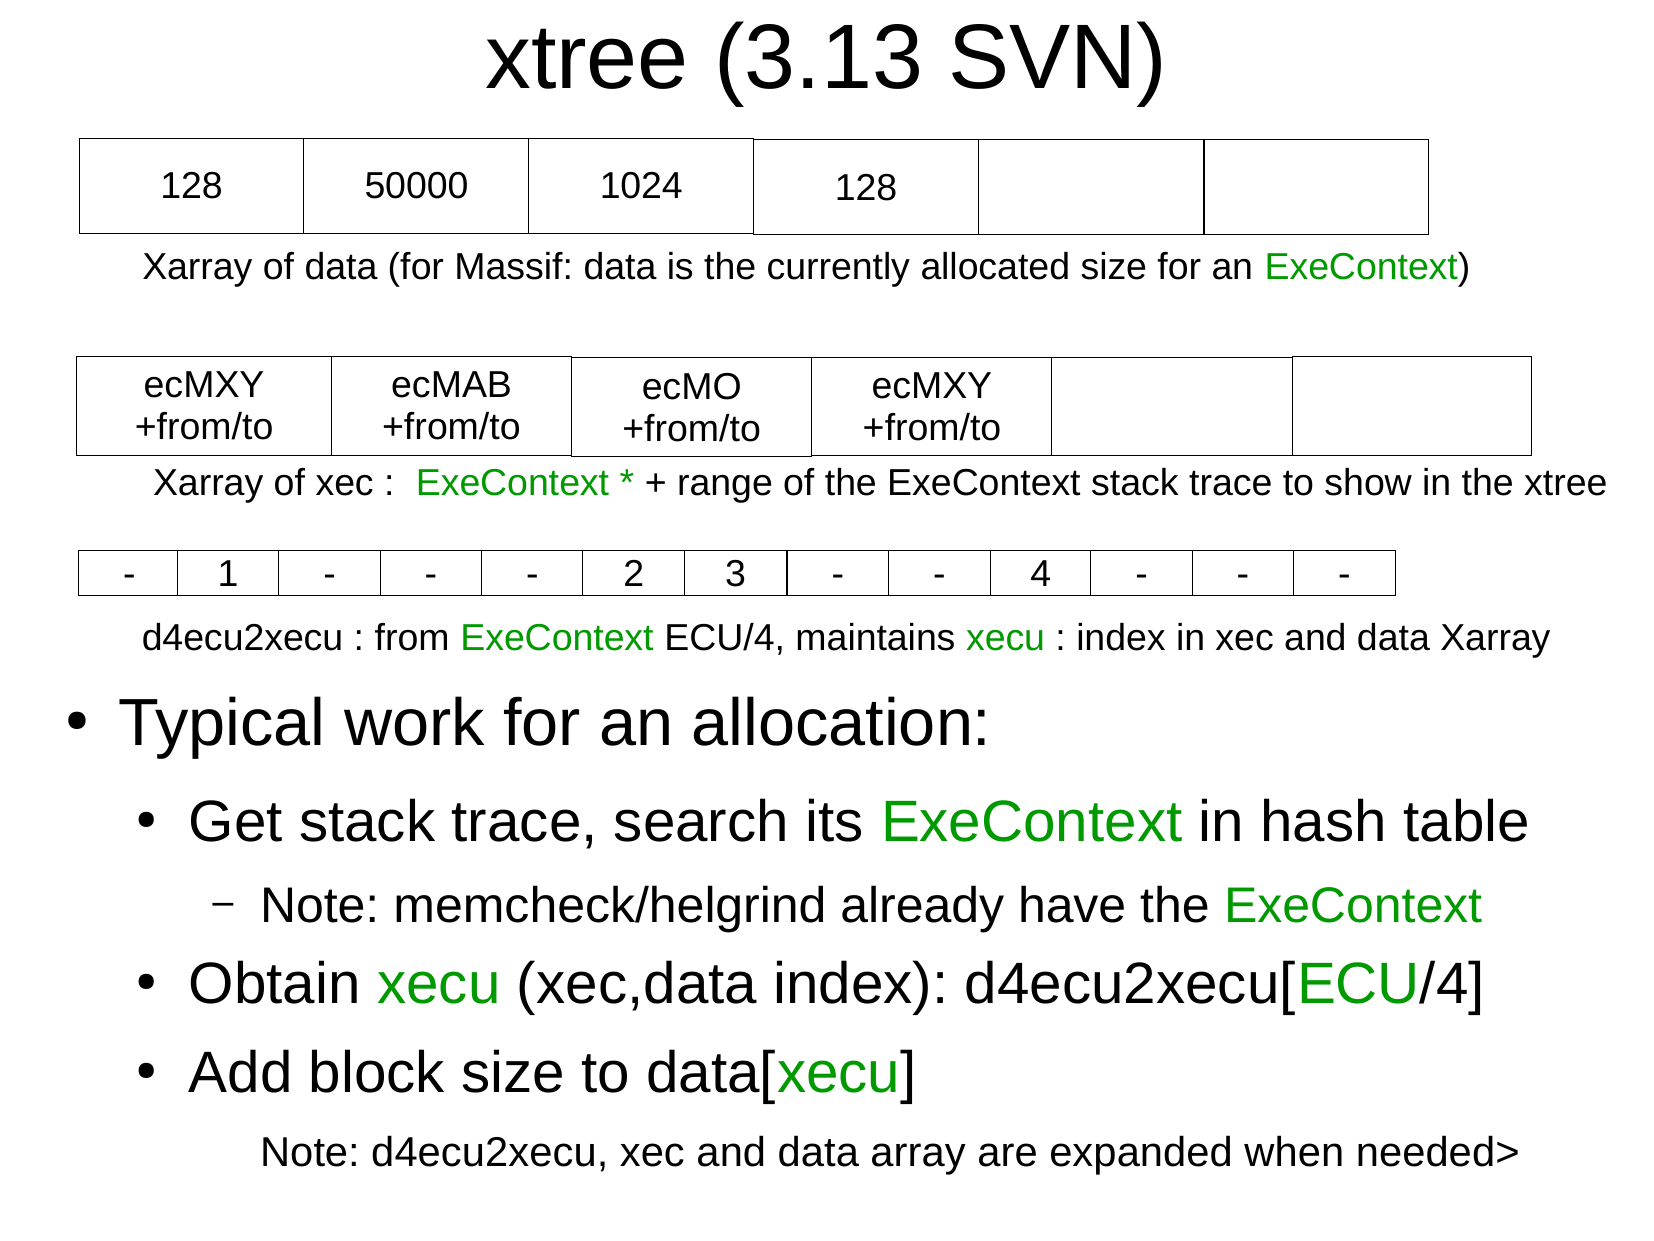

# xtree (3.13 SVN)
128
50000
1024
128
Xarray of data (for Massif: data is the currently allocated size for an ExeContext)
ecMXY
+from/to
ecMAB
+from/to
ecMO
+from/to
ecMXY
+from/to
Xarray of xec : ExeContext * + range of the ExeContext stack trace to show in the xtree
-
1
-
-
-
2
3
-
-
4
-
-
-
d4ecu2xecu : from ExeContext ECU/4, maintains xecu : index in xec and data Xarray
Typical work for an allocation:
Get stack trace, search its ExeContext in hash table
Note: memcheck/helgrind already have the ExeContext
Obtain xecu (xec,data index): d4ecu2xecu[ECU/4]
Add block size to data[xecu]
Note: d4ecu2xecu, xec and data array are expanded when needed>